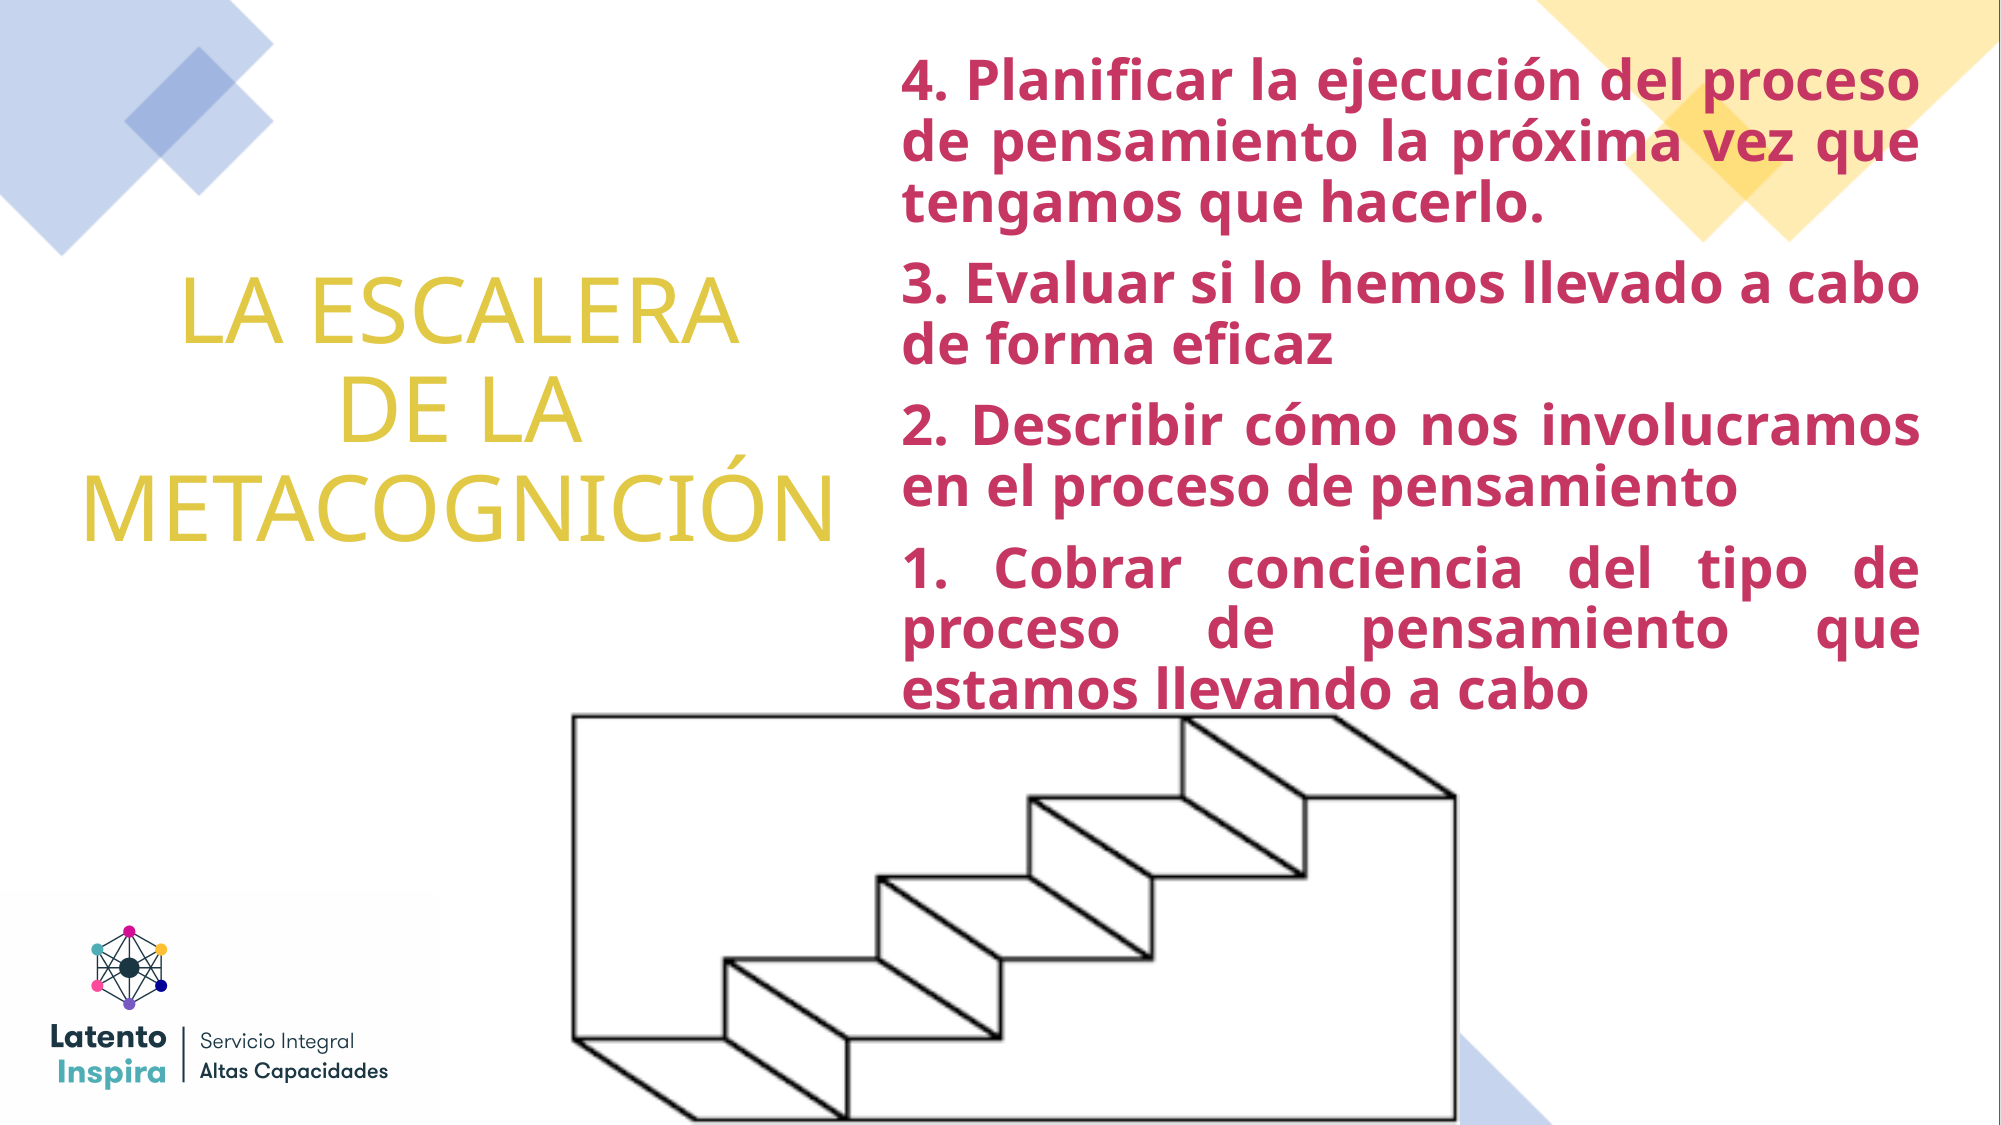

4. Planificar la ejecución del proceso de pensamiento la próxima vez que tengamos que hacerlo.
3. Evaluar si lo hemos llevado a cabo de forma eficaz
2. Describir cómo nos involucramos en el proceso de pensamiento
1. Cobrar conciencia del tipo de proceso de pensamiento que estamos llevando a cabo
# LA ESCALERA DE LA METACOGNICIÓN